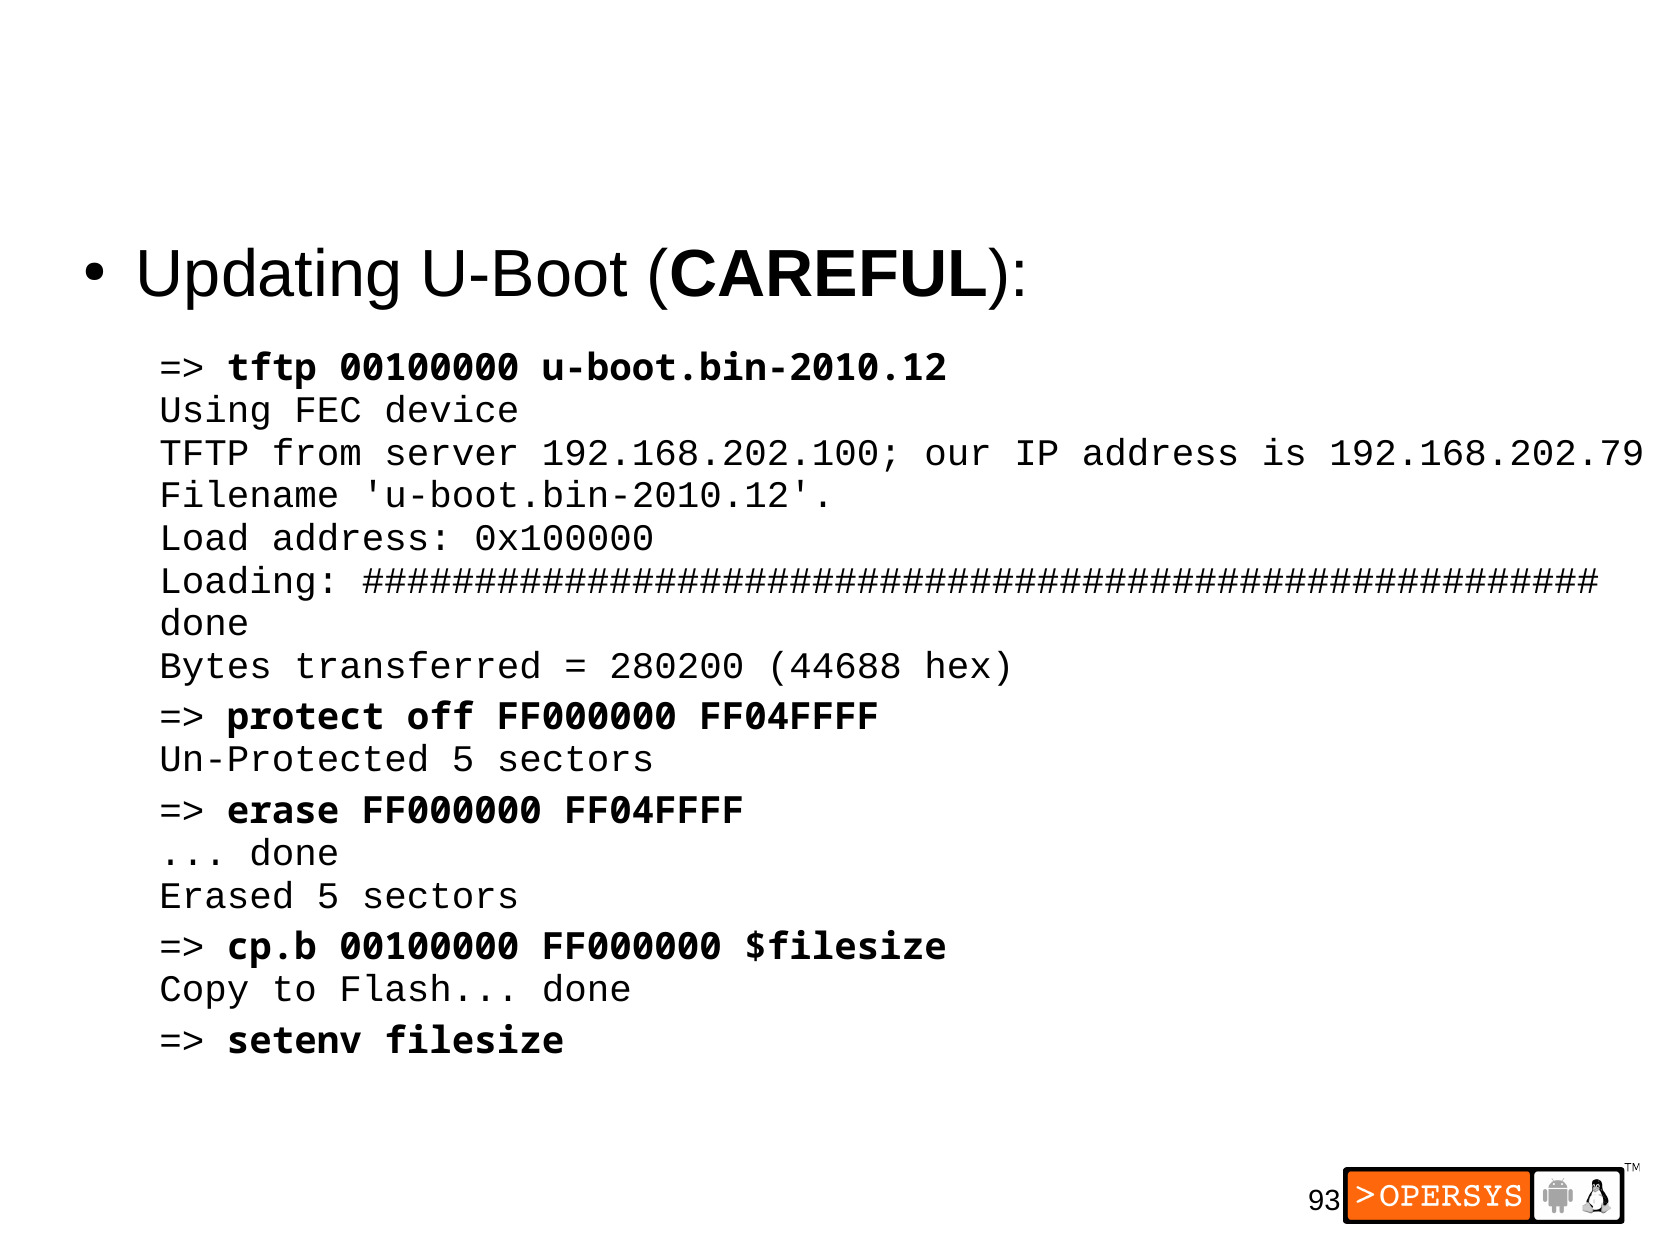

# Updating U-Boot (CAREFUL):
=> tftp 00100000 u-boot.bin-2010.12
Using FEC device
TFTP from server 192.168.202.100; our IP address is 192.168.202.79
Filename 'u-boot.bin-2010.12'.
Load address: 0x100000
Loading: #######################################################
done
Bytes transferred = 280200 (44688 hex)
=> protect off FF000000 FF04FFFF
Un-Protected 5 sectors
=> erase FF000000 FF04FFFF
... done
Erased 5 sectors
=> cp.b 00100000 FF000000 $filesize
Copy to Flash... done
=> setenv filesize